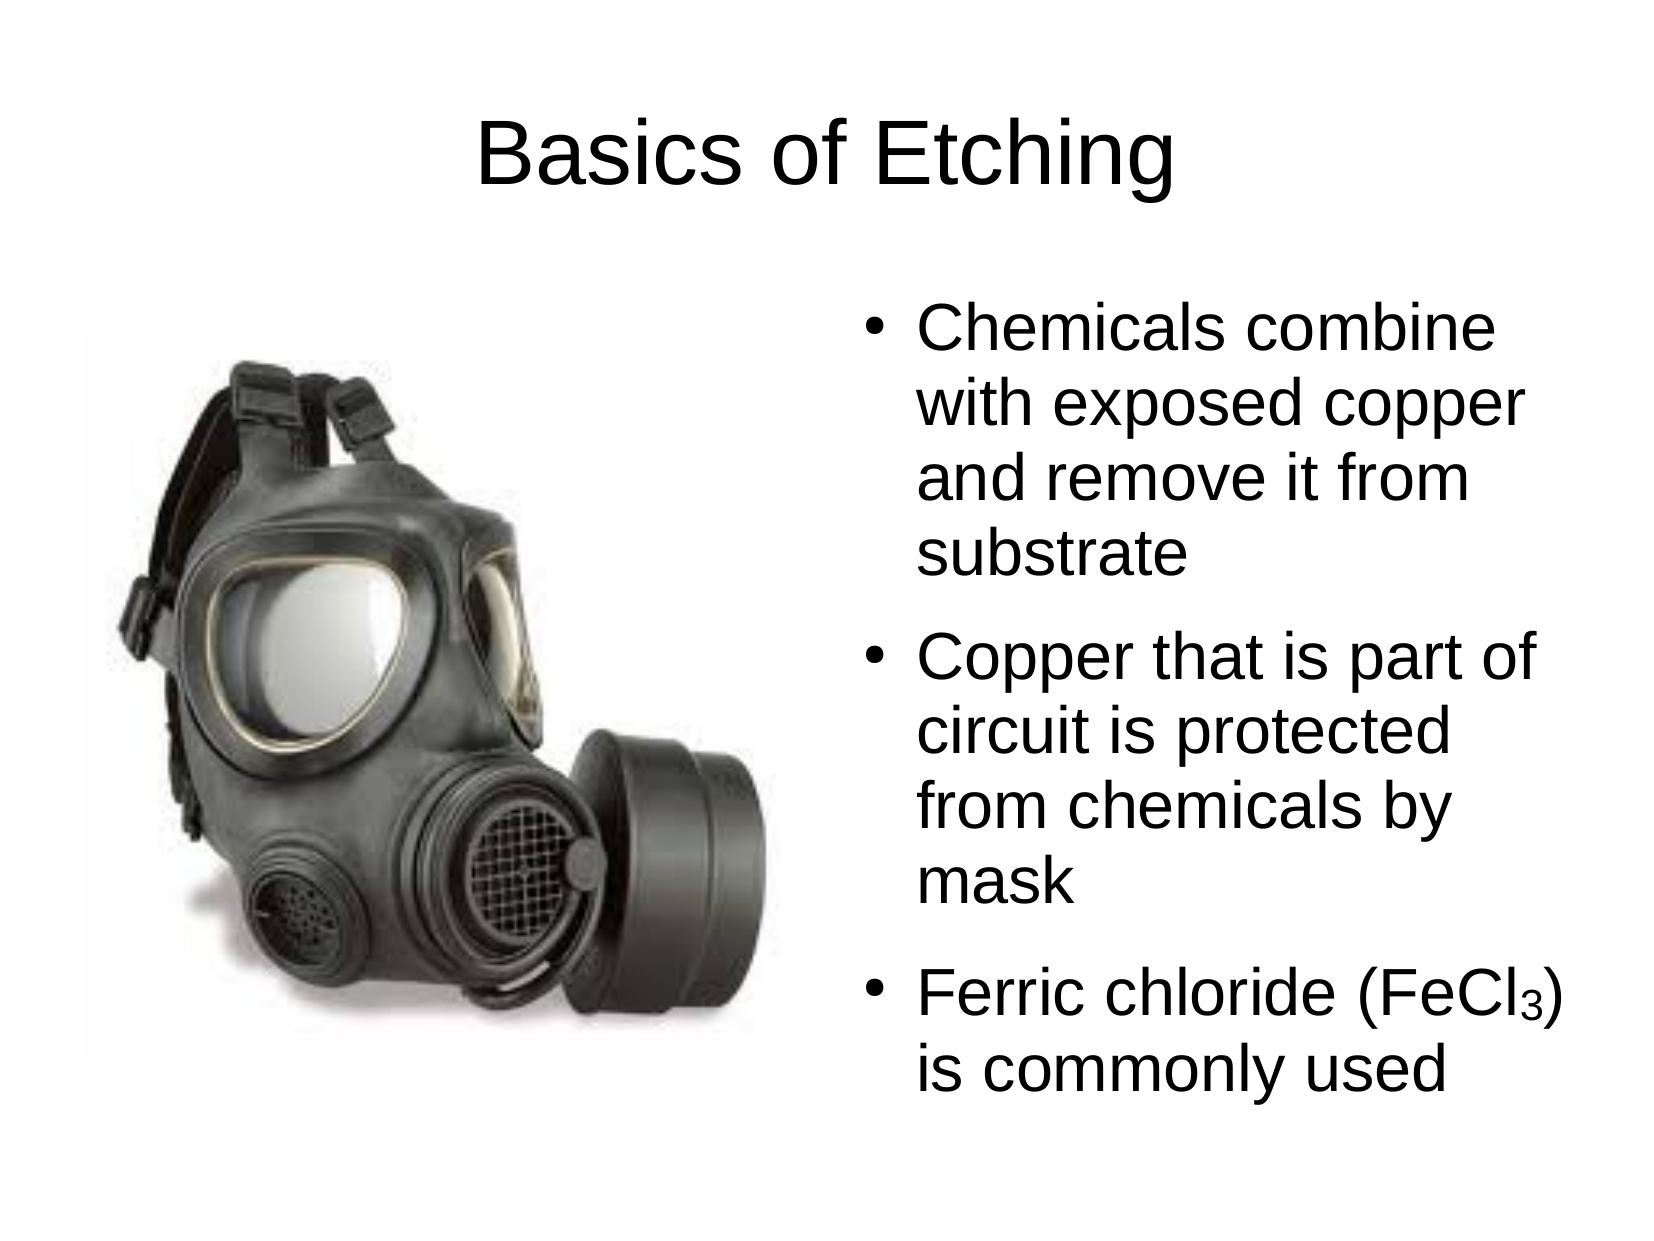

# Basics of Etching
Chemicals combine with exposed copper and remove it from substrate
Copper that is part of circuit is protected from chemicals by mask
Ferric chloride (FeCl3) is commonly used